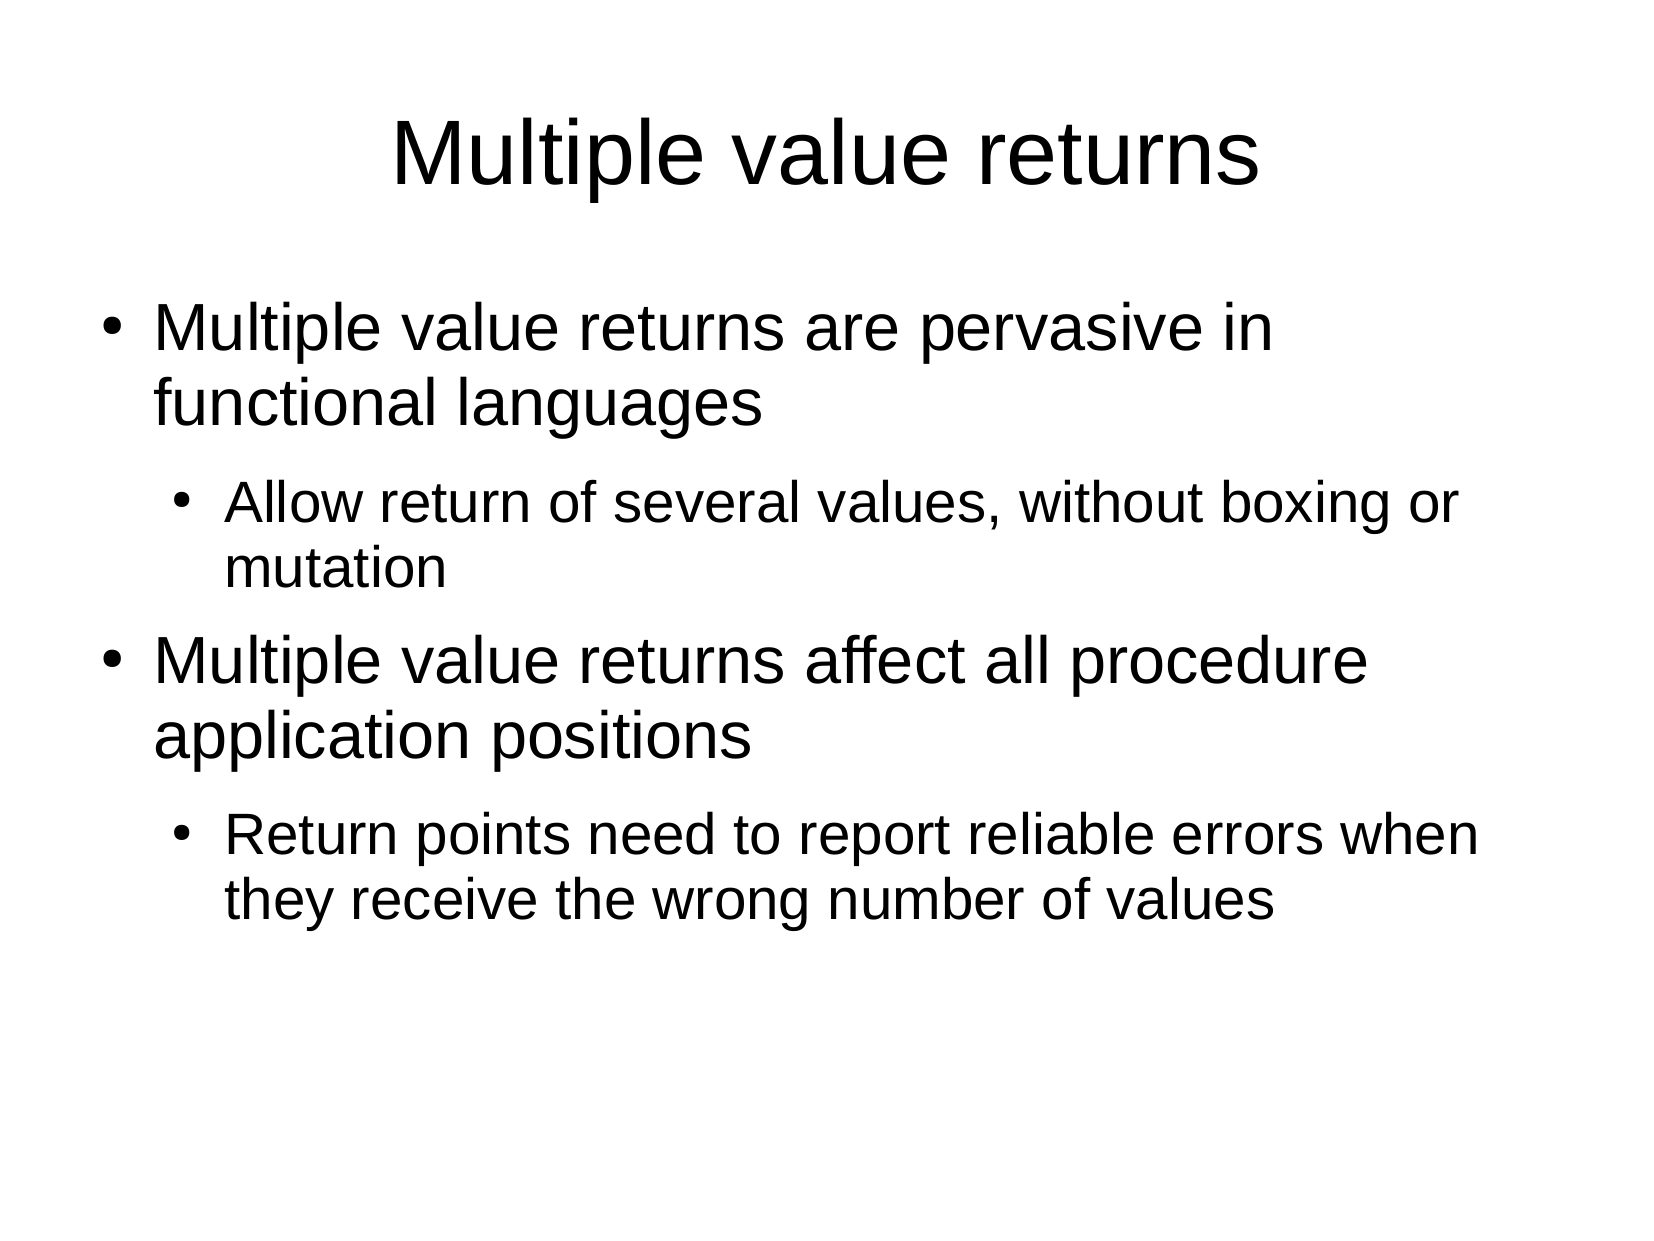

# Multiple value returns
Multiple value returns are pervasive in functional languages
Allow return of several values, without boxing or mutation
Multiple value returns affect all procedure application positions
Return points need to report reliable errors when they receive the wrong number of values